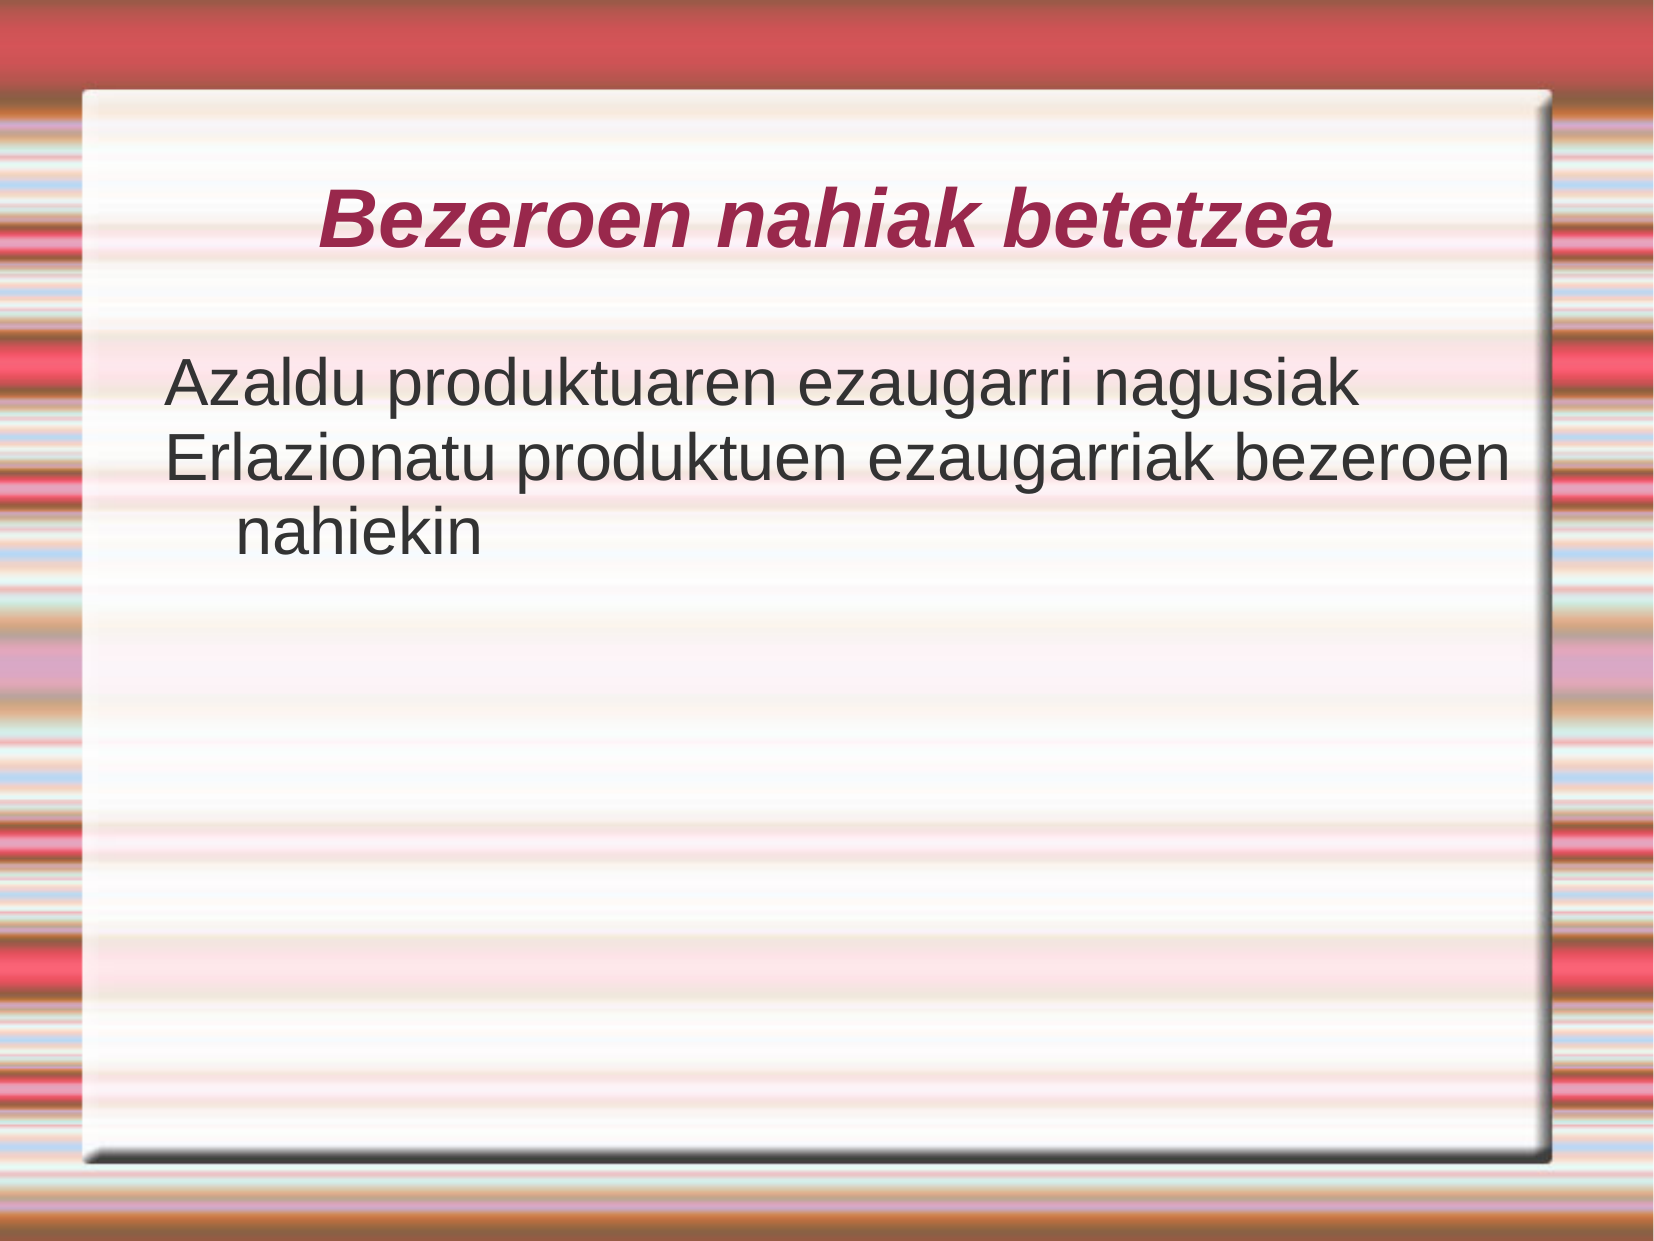

# Bezeroen nahiak betetzea
Azaldu produktuaren ezaugarri nagusiak
Erlazionatu produktuen ezaugarriak bezeroen nahiekin